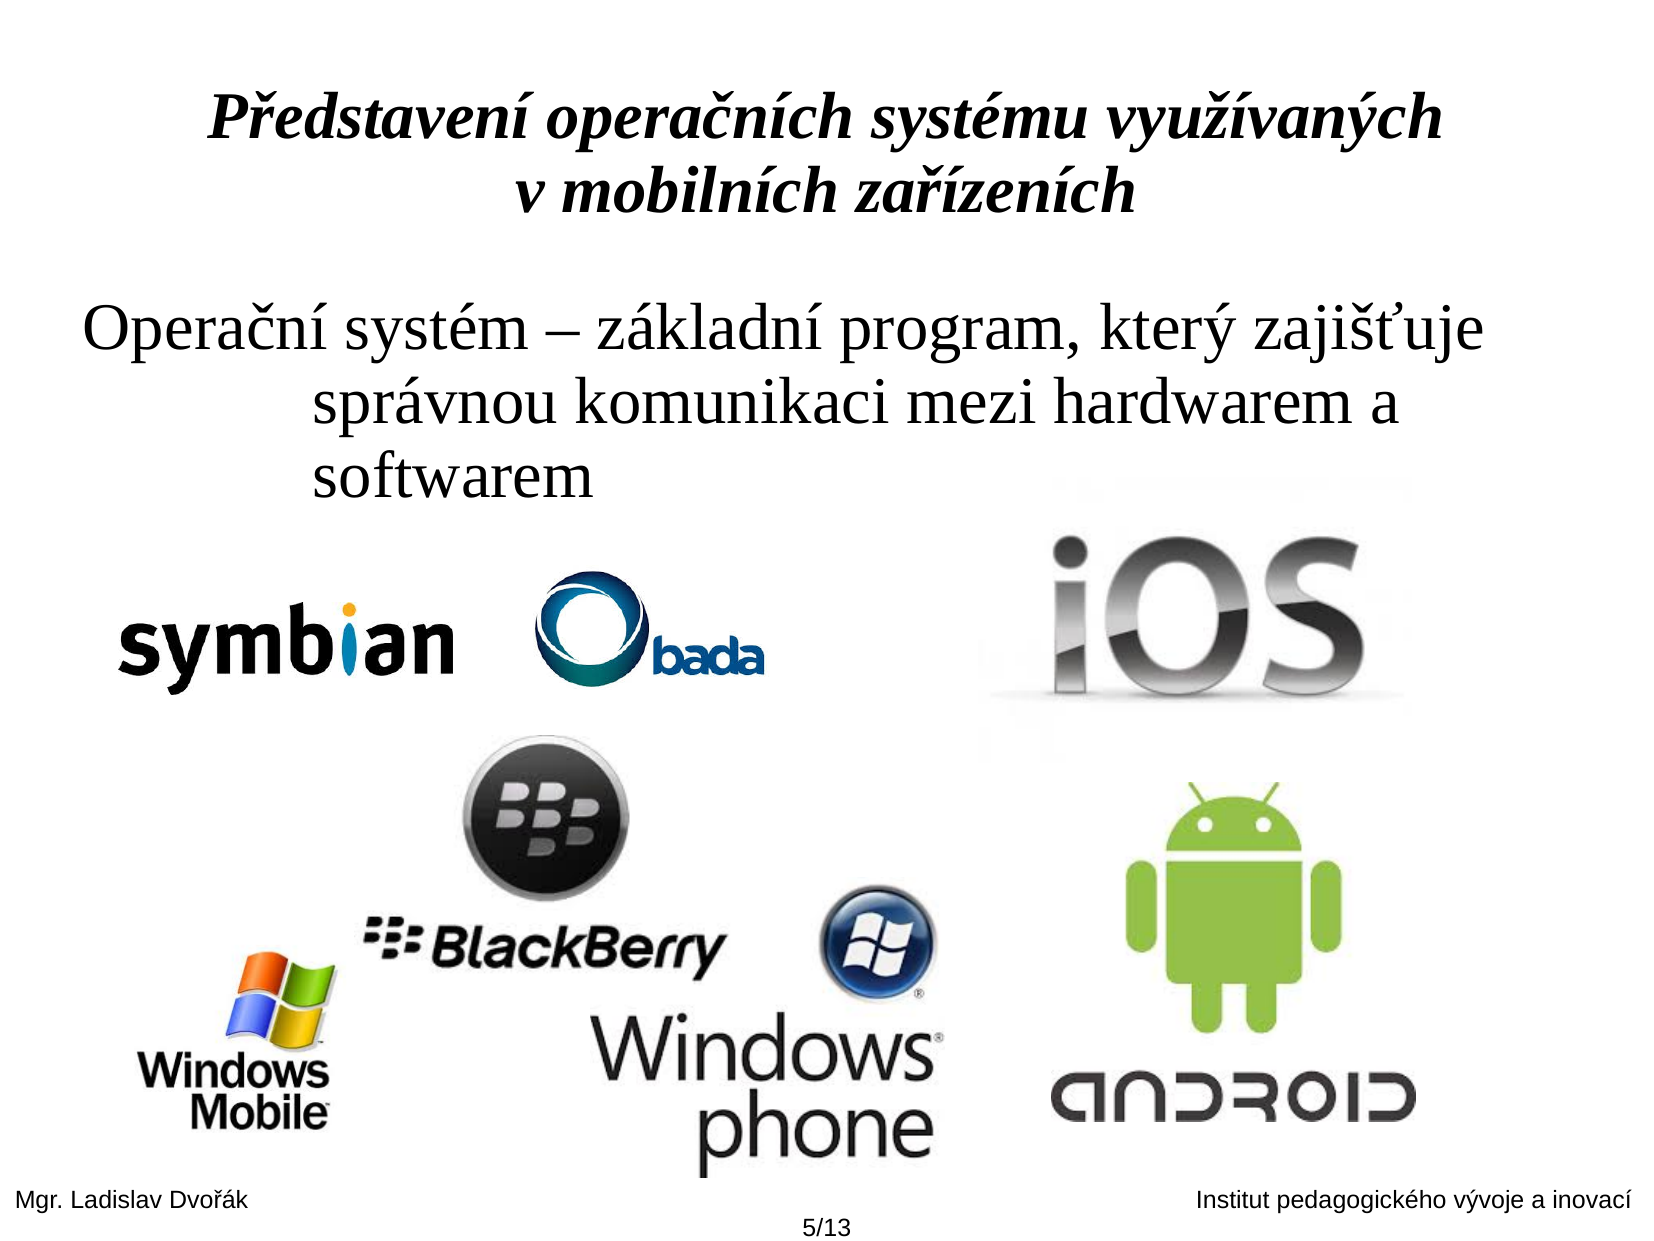

# Představení operačních systému využívaných v mobilních zařízeních
Operační systém – základní program, který zajišťuje správnou komunikaci mezi hardwarem a softwarem
Mgr. Ladislav Dvořák													Institut pedagogického vývoje a inovací
5/13